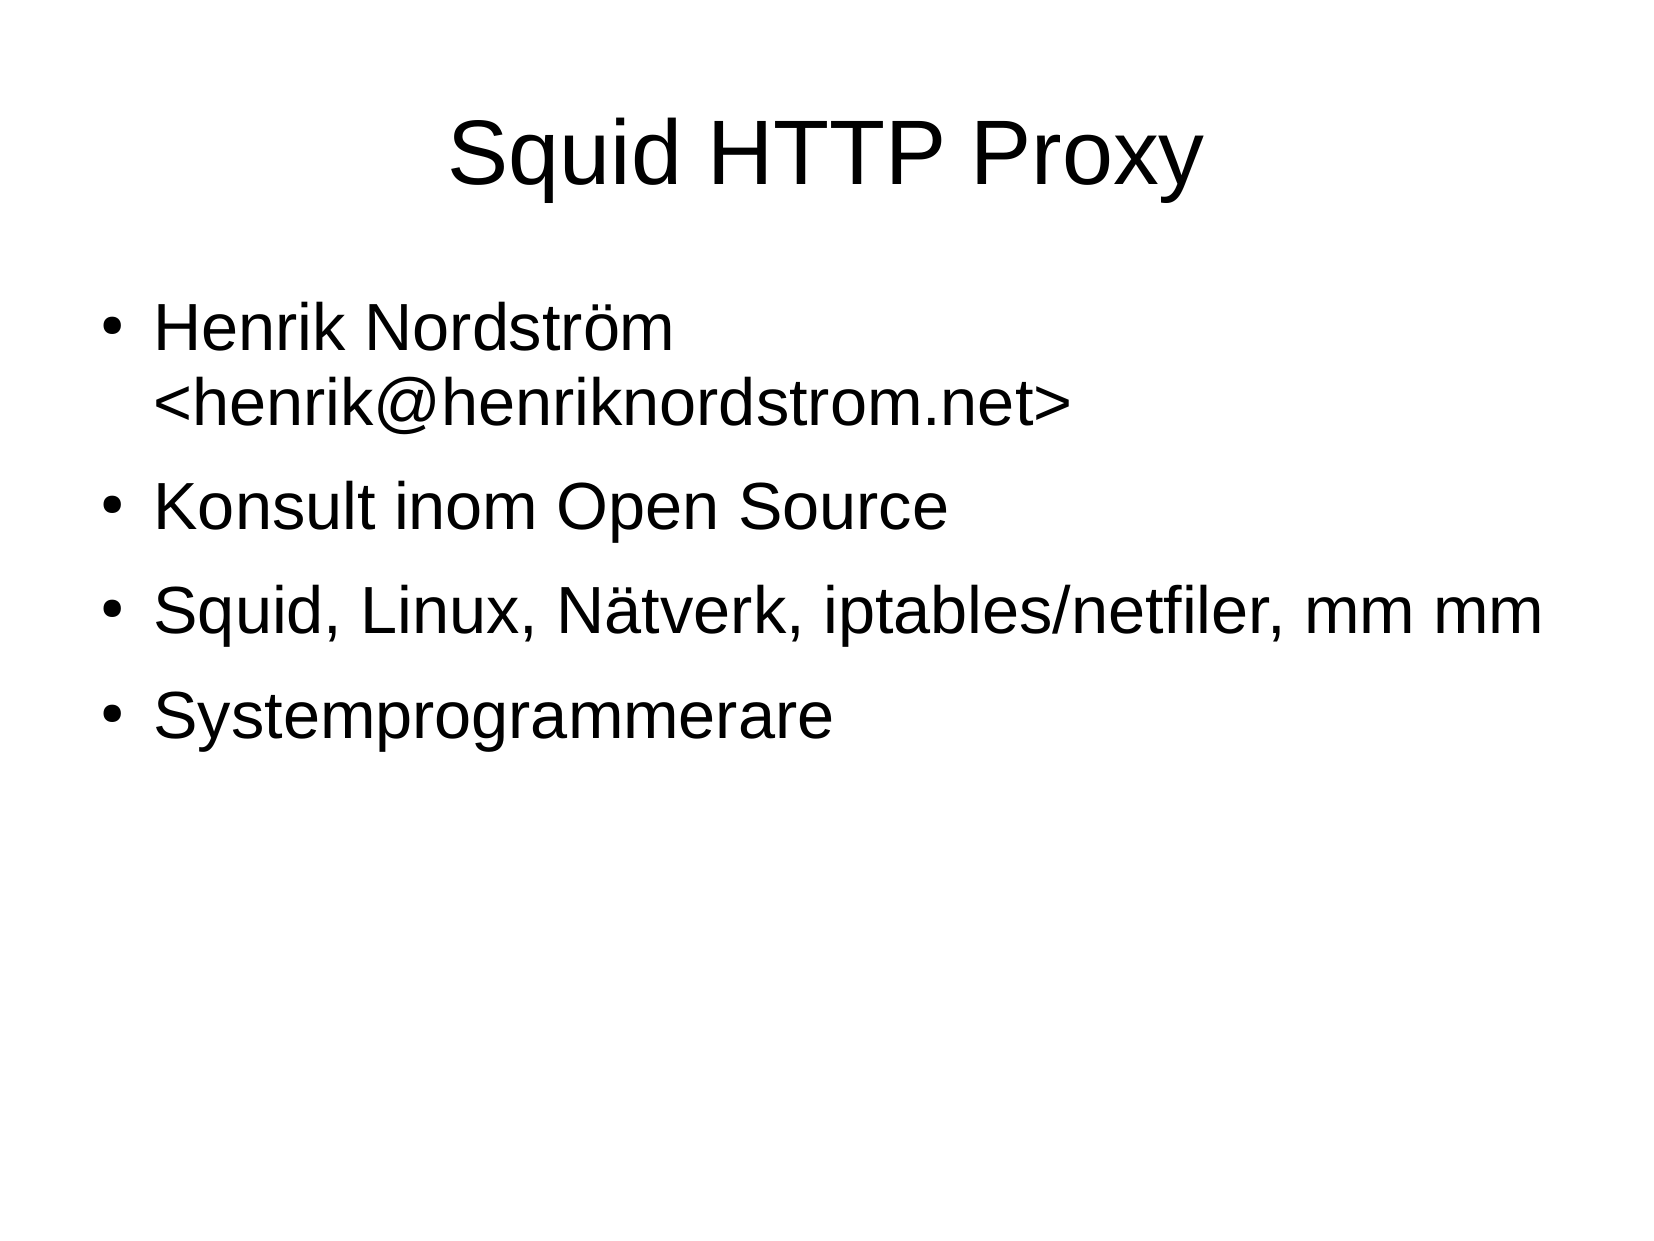

# Squid HTTP Proxy
Henrik Nordström <henrik@henriknordstrom.net>
Konsult inom Open Source
Squid, Linux, Nätverk, iptables/netfiler, mm mm
Systemprogrammerare